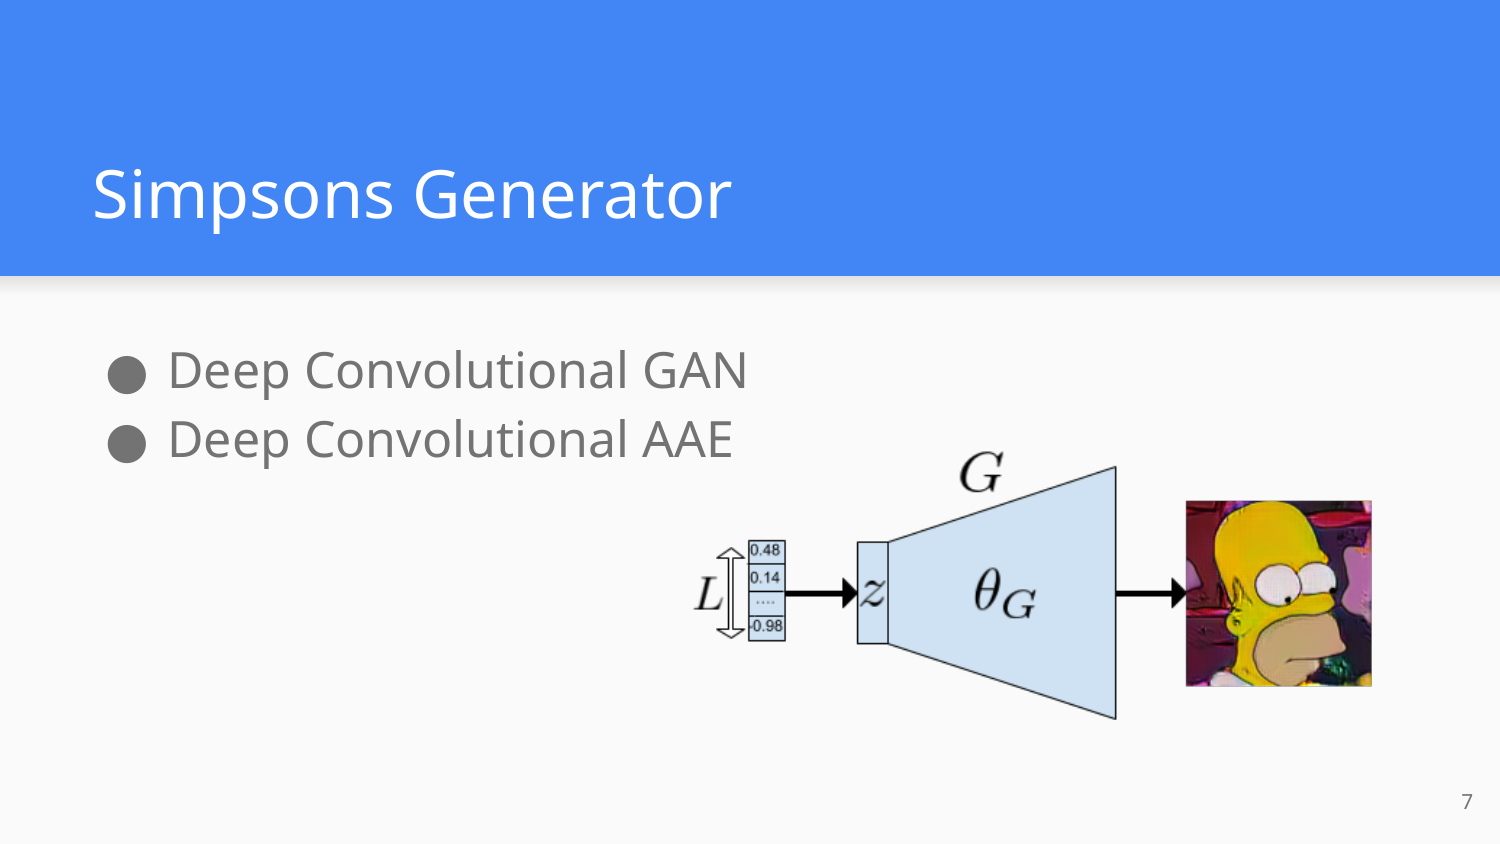

Simpsons Generator
# Deep Convolutional GAN
Deep Convolutional AAE